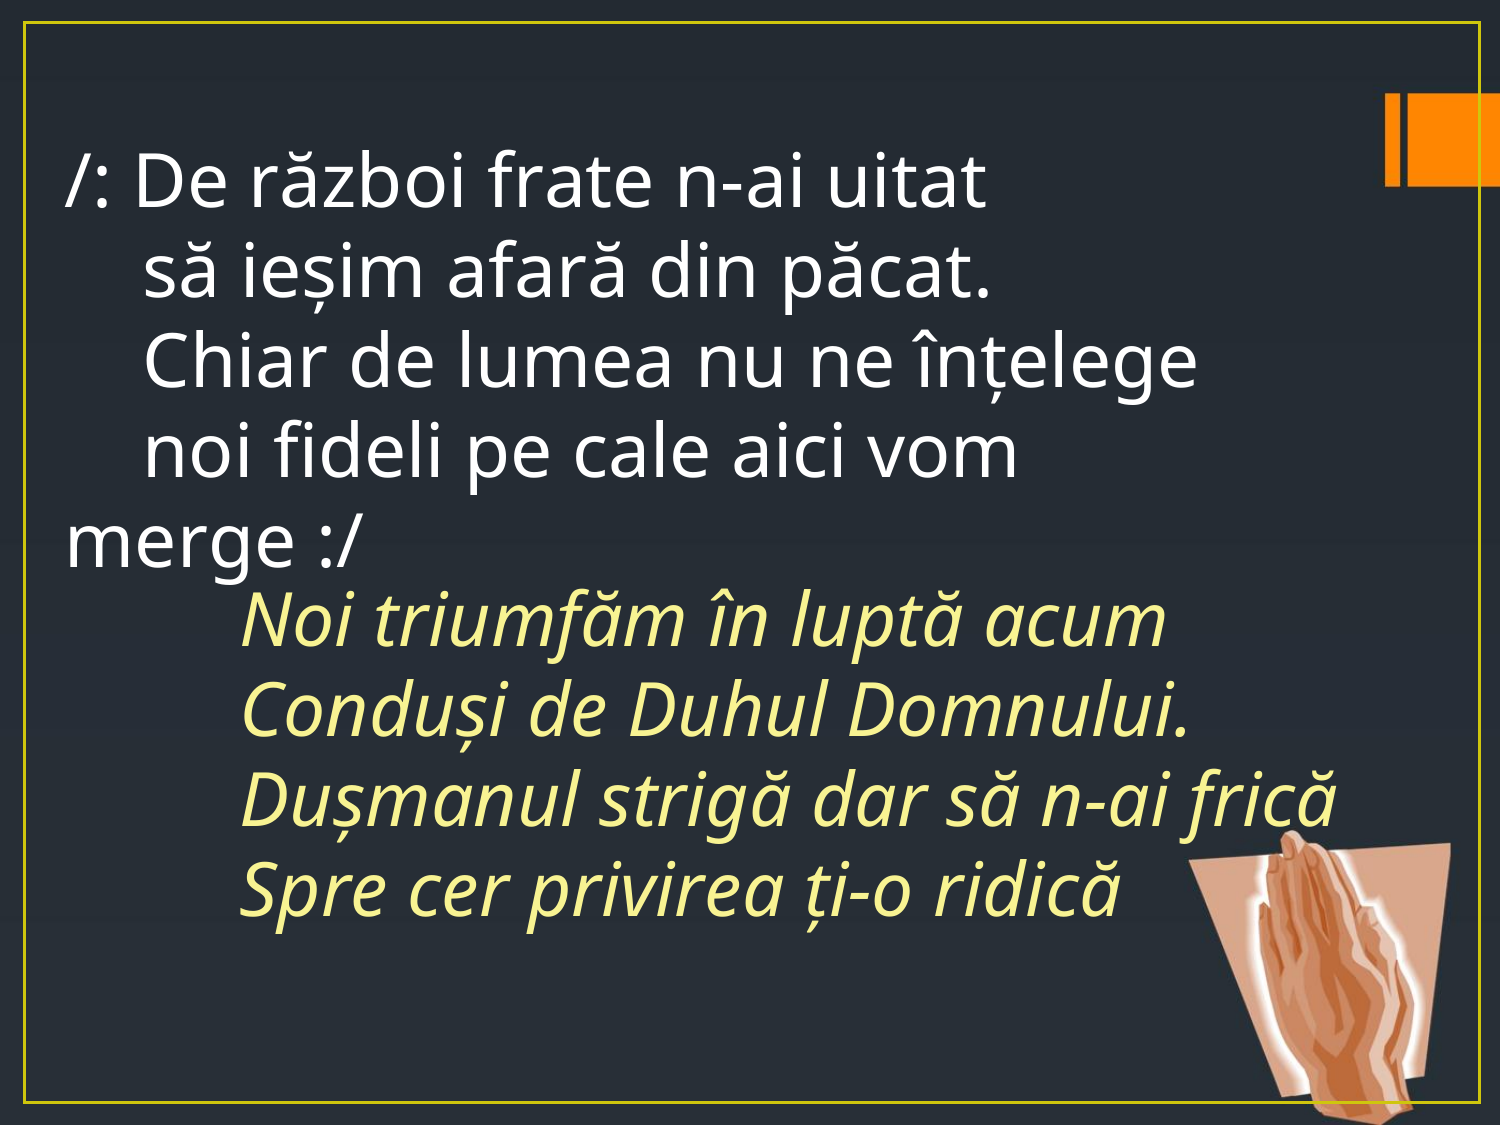

/: De război frate n-ai uitat
 să ieşim afară din păcat.
 Chiar de lumea nu ne înţelege
 noi fideli pe cale aici vom merge :/
Noi triumfăm în luptă acum
Conduşi de Duhul Domnului.
Duşmanul strigă dar să n-ai frică
Spre cer privirea ţi-o ridică